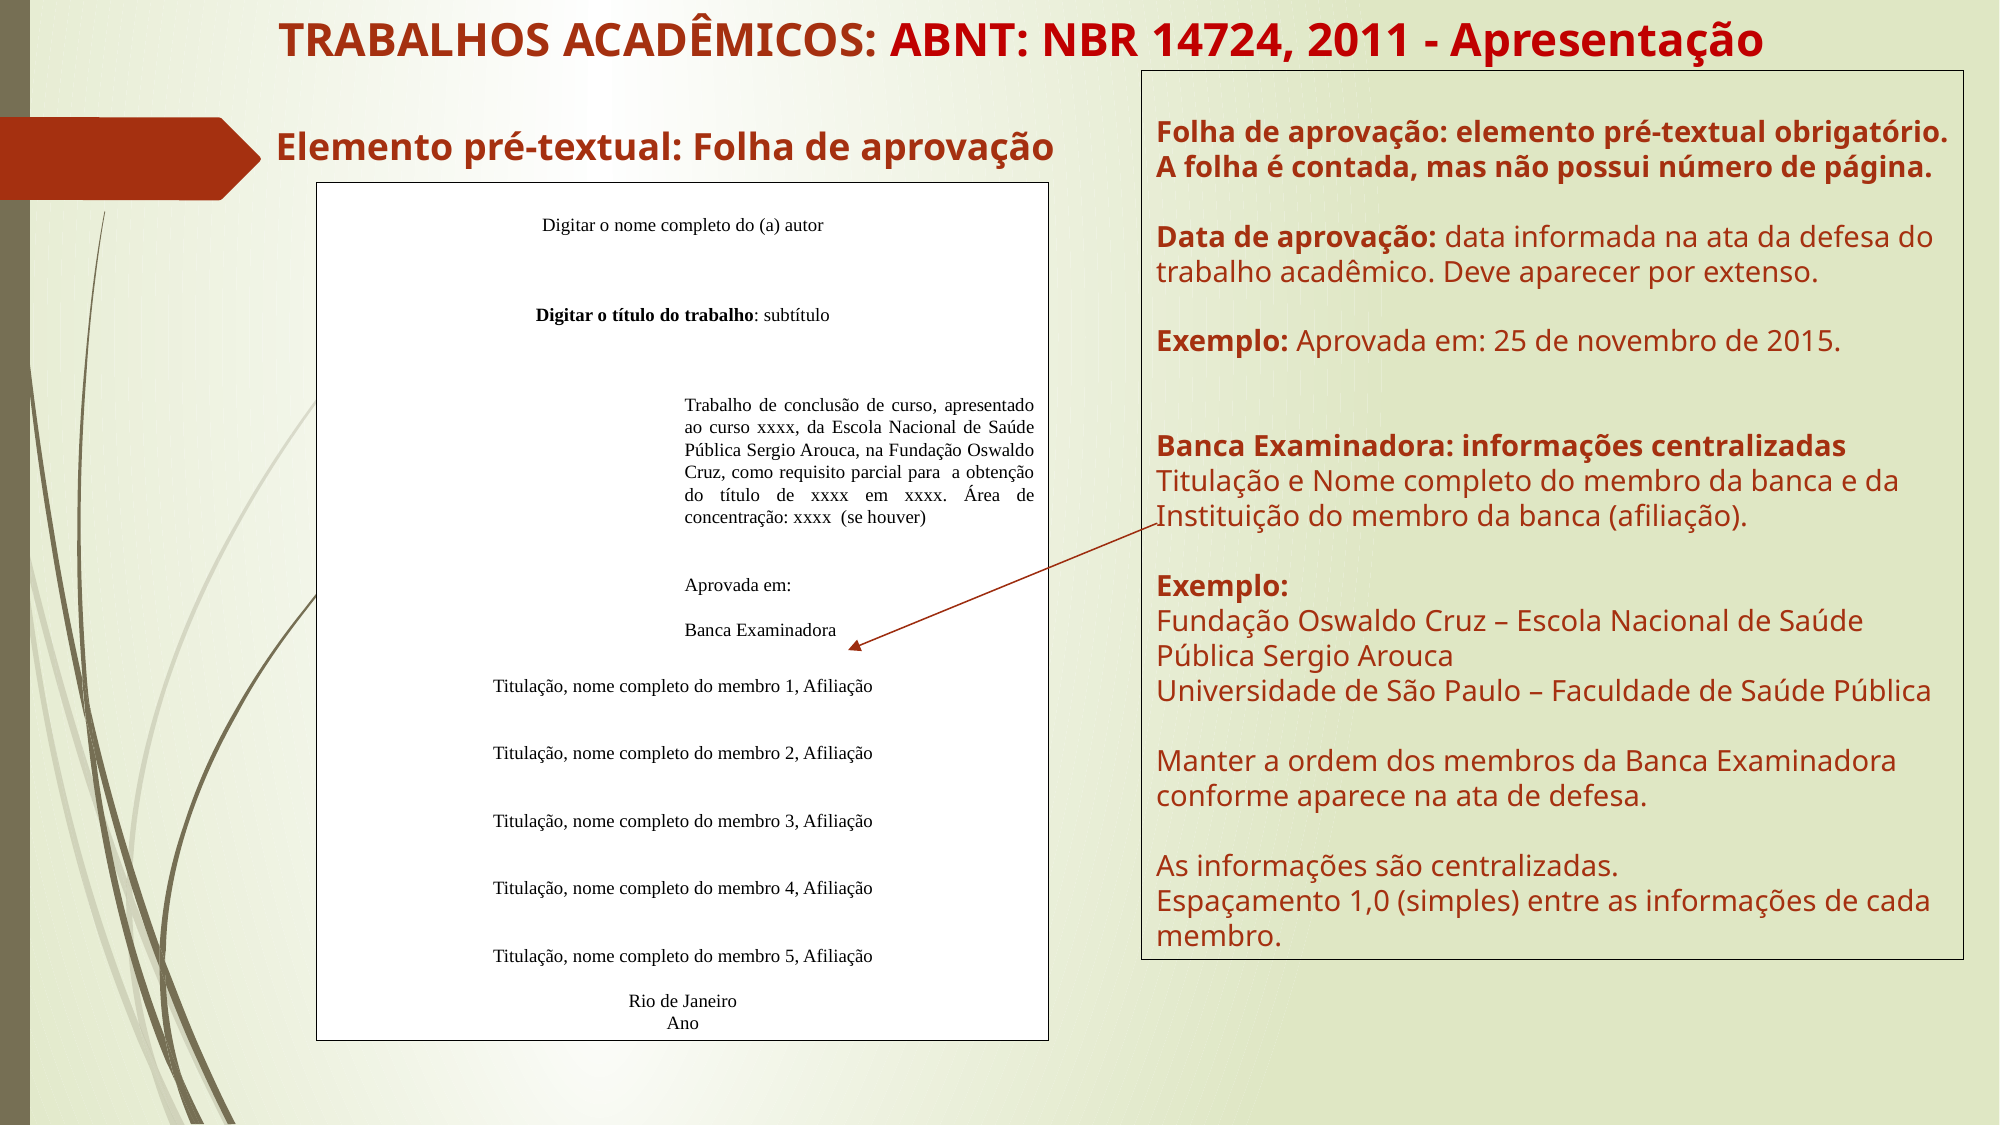

TRABALHOS ACADÊMICOS: ABNT: NBR 14724, 2011 - Apresentação
Folha de aprovação: elemento pré-textual obrigatório.
A folha é contada, mas não possui número de página.
Data de aprovação: data informada na ata da defesa do trabalho acadêmico. Deve aparecer por extenso.
Exemplo: Aprovada em: 25 de novembro de 2015.
Banca Examinadora: informações centralizadas
Titulação e Nome completo do membro da banca e da Instituição do membro da banca (afiliação).
Exemplo:
Fundação Oswaldo Cruz – Escola Nacional de Saúde Pública Sergio Arouca
Universidade de São Paulo – Faculdade de Saúde Pública
Manter a ordem dos membros da Banca Examinadora conforme aparece na ata de defesa.
As informações são centralizadas.
Espaçamento 1,0 (simples) entre as informações de cada membro.
Elemento pré-textual: Folha de aprovação
Digitar o nome completo do (a) autor
Digitar o título do trabalho: subtítulo
Trabalho de conclusão de curso, apresentado ao curso xxxx, da Escola Nacional de Saúde Pública Sergio Arouca, na Fundação Oswaldo Cruz, como requisito parcial para a obtenção do título de xxxx em xxxx. Área de concentração: xxxx (se houver)
Aprovada em:
Banca Examinadora
Titulação, nome completo do membro 1, Afiliação
Titulação, nome completo do membro 2, Afiliação
Titulação, nome completo do membro 3, Afiliação
Titulação, nome completo do membro 4, Afiliação
Titulação, nome completo do membro 5, Afiliação
Rio de Janeiro
Ano